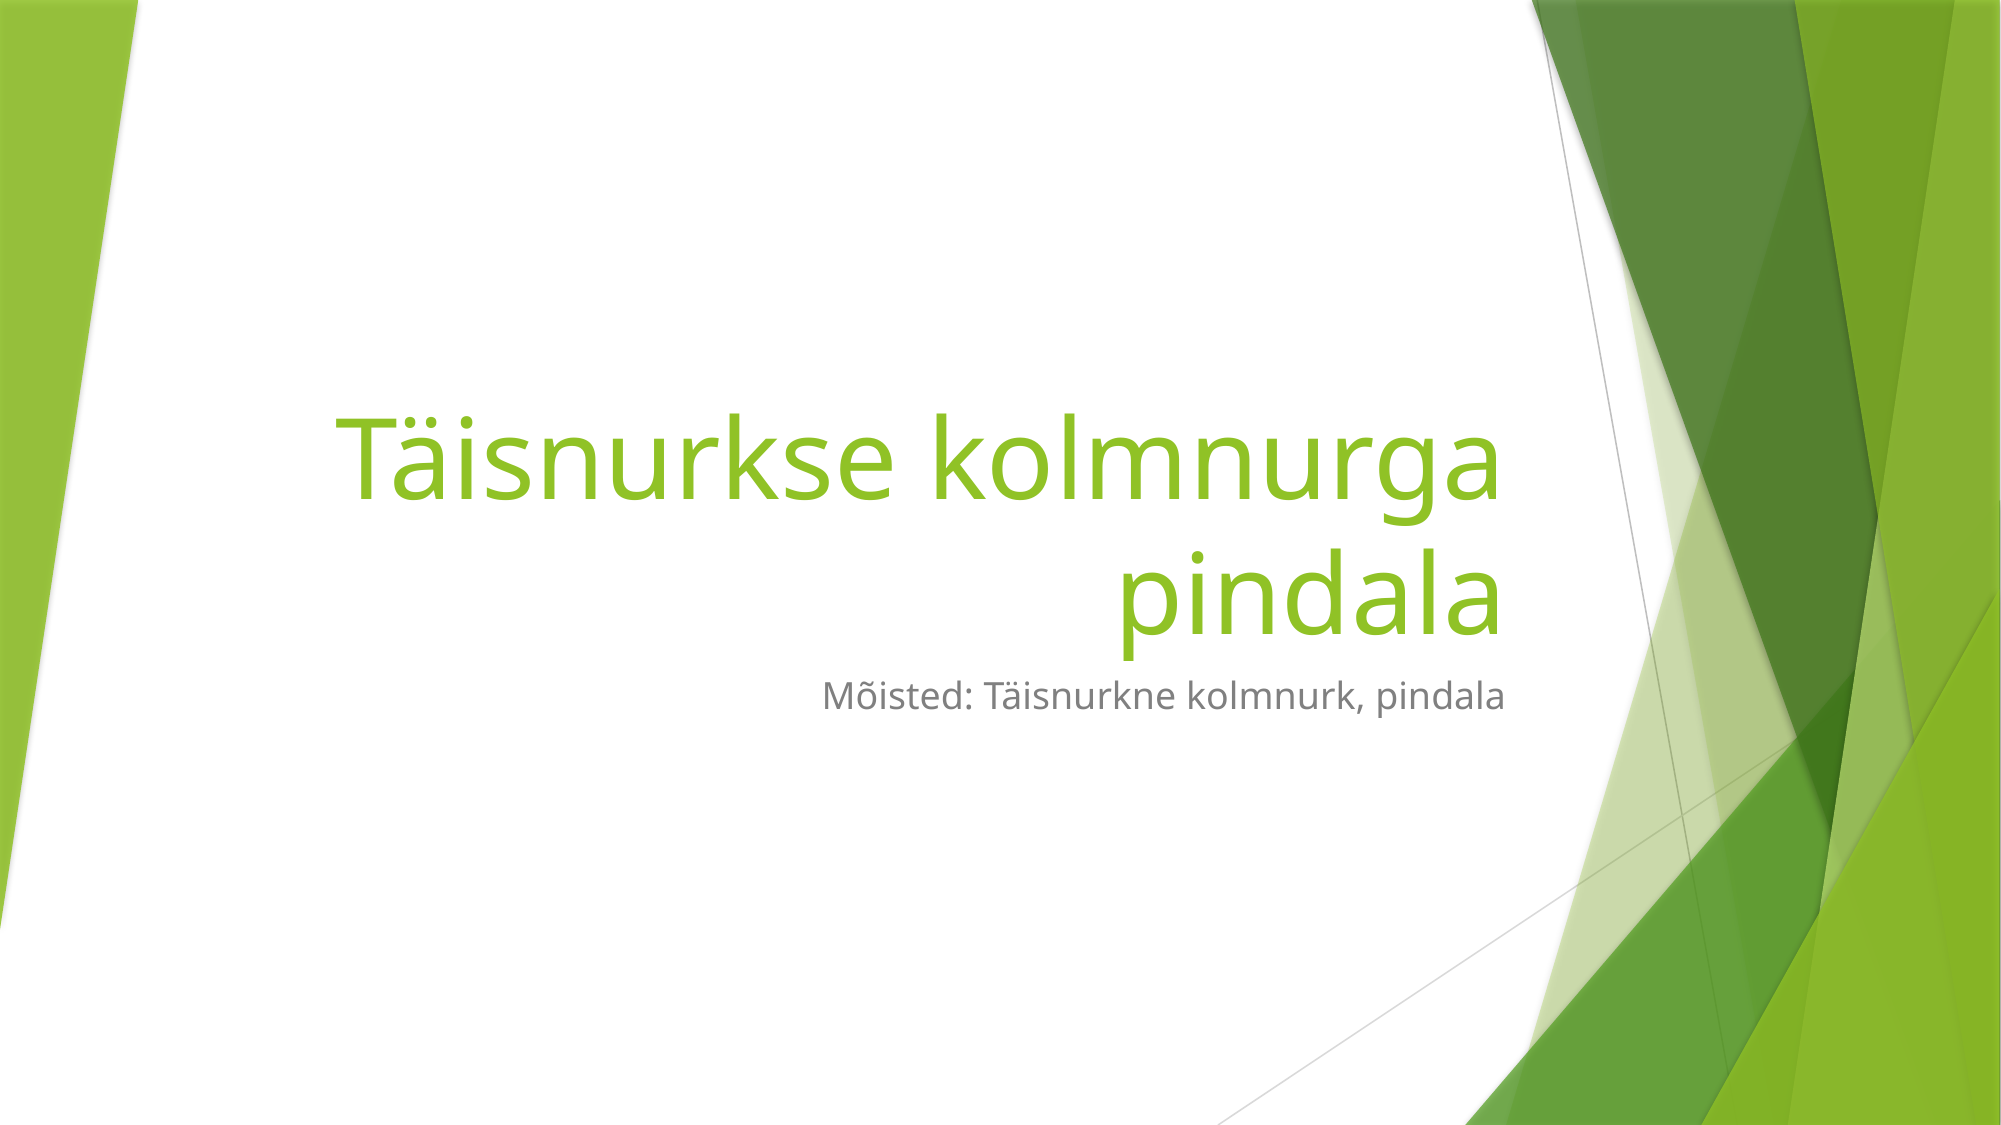

# Täisnurkse kolmnurga pindala
Mõisted: Täisnurkne kolmnurk, pindala